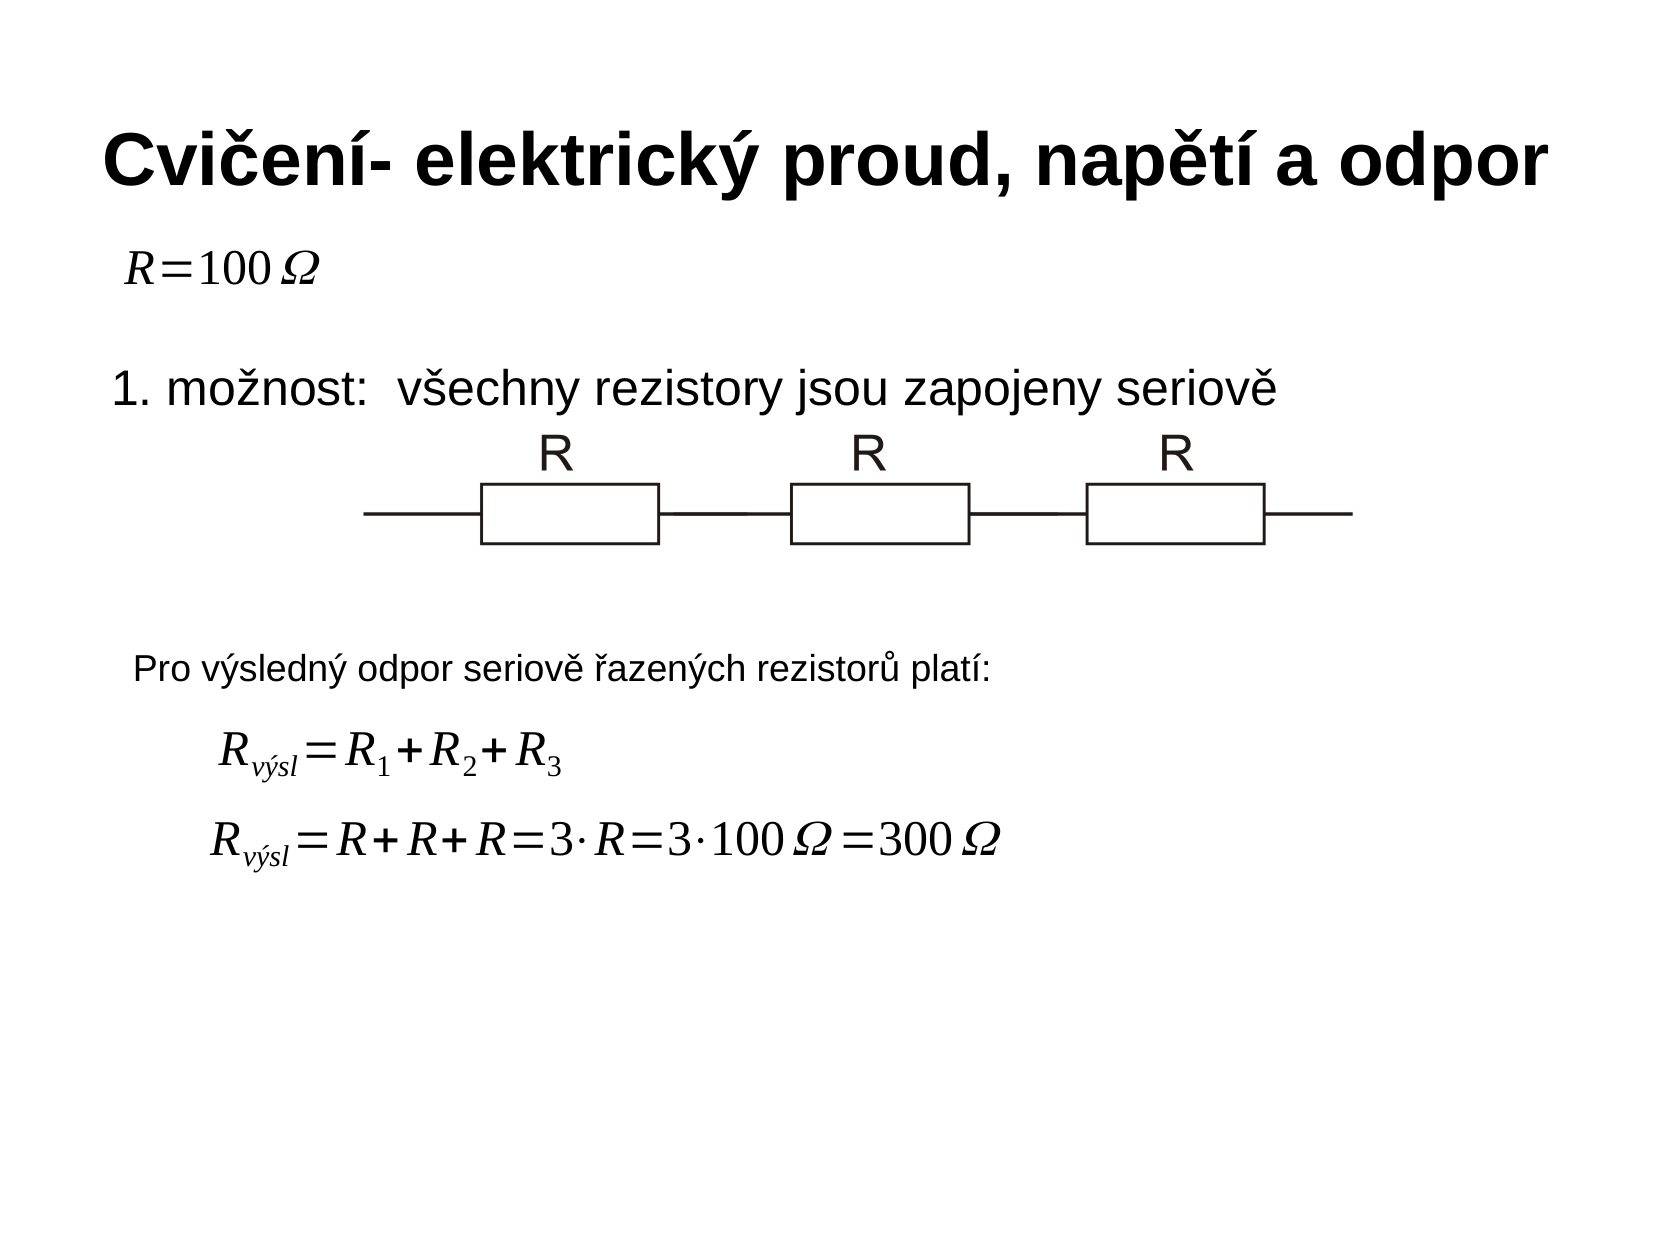

# Cvičení- elektrický proud, napětí a odpor
1. možnost: všechny rezistory jsou zapojeny seriově
Pro výsledný odpor seriově řazených rezistorů platí: